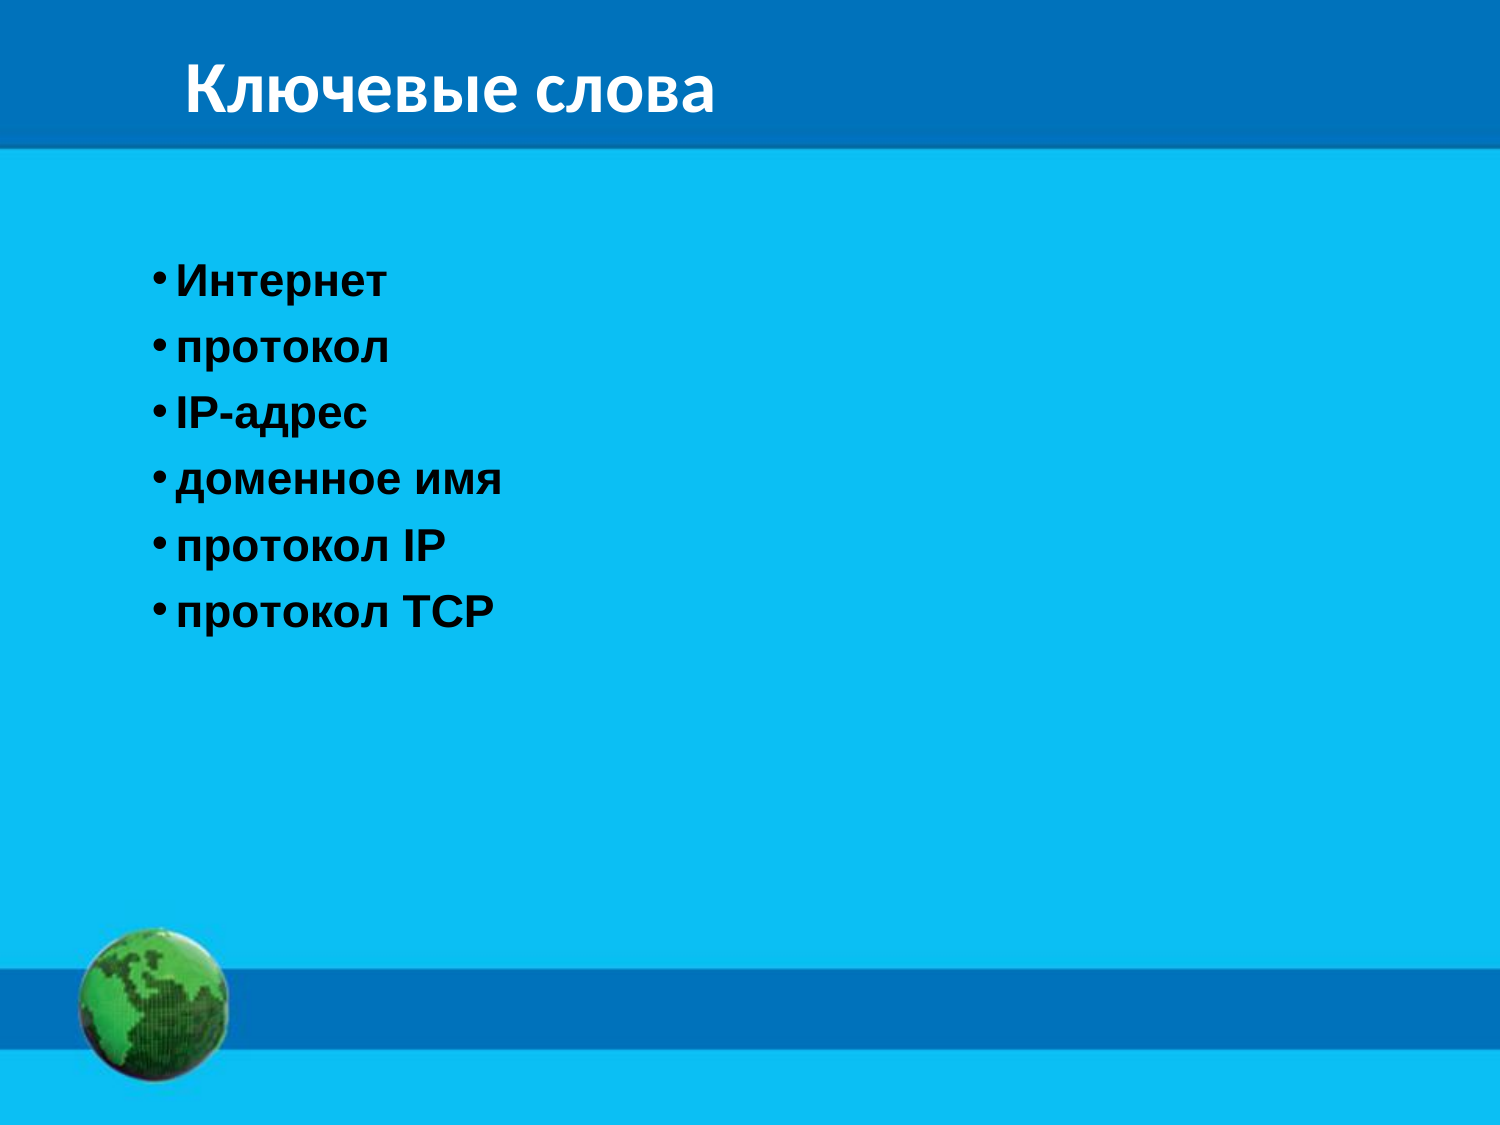

Ключевые слова
 Интернет
 протокол
 IP-адрес
 доменное имя
 протокол IP
 протокол ТСР